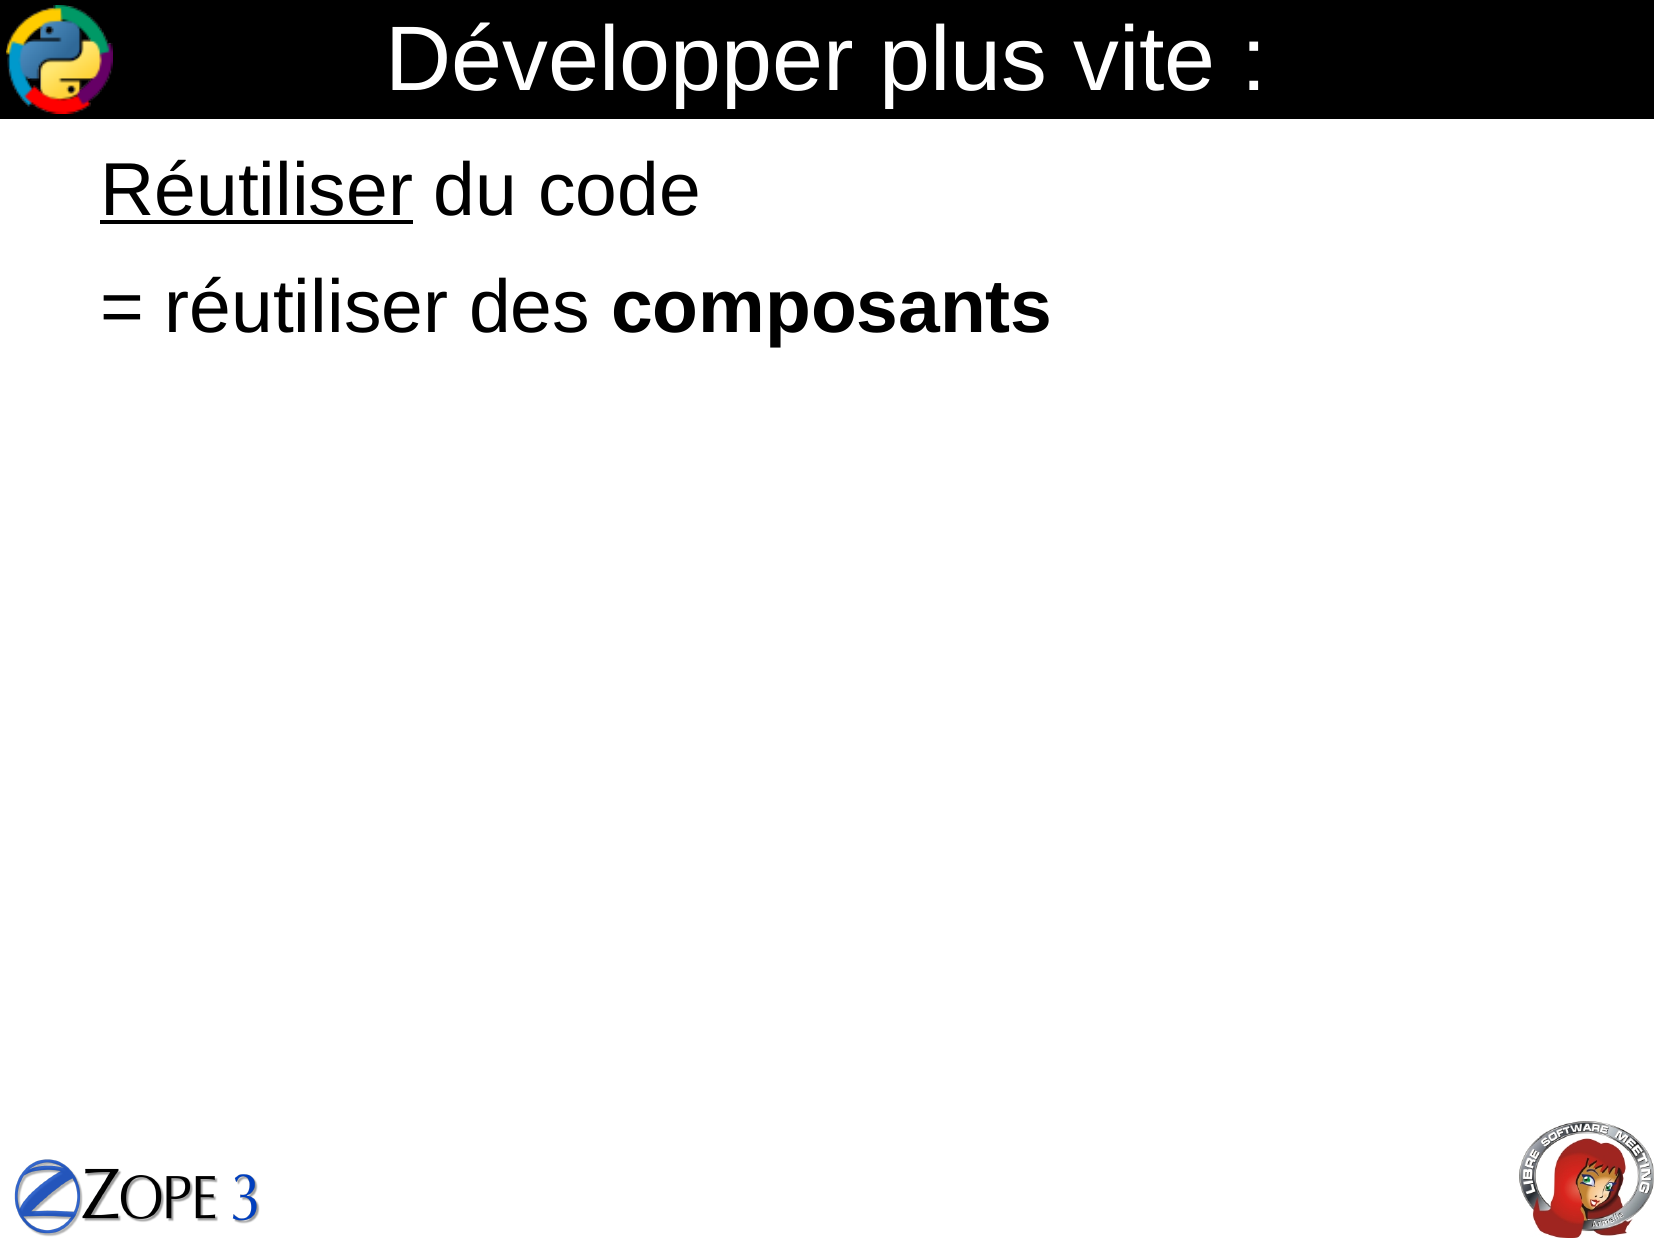

# Développer plus vite :
Réutiliser du code
= réutiliser des composants